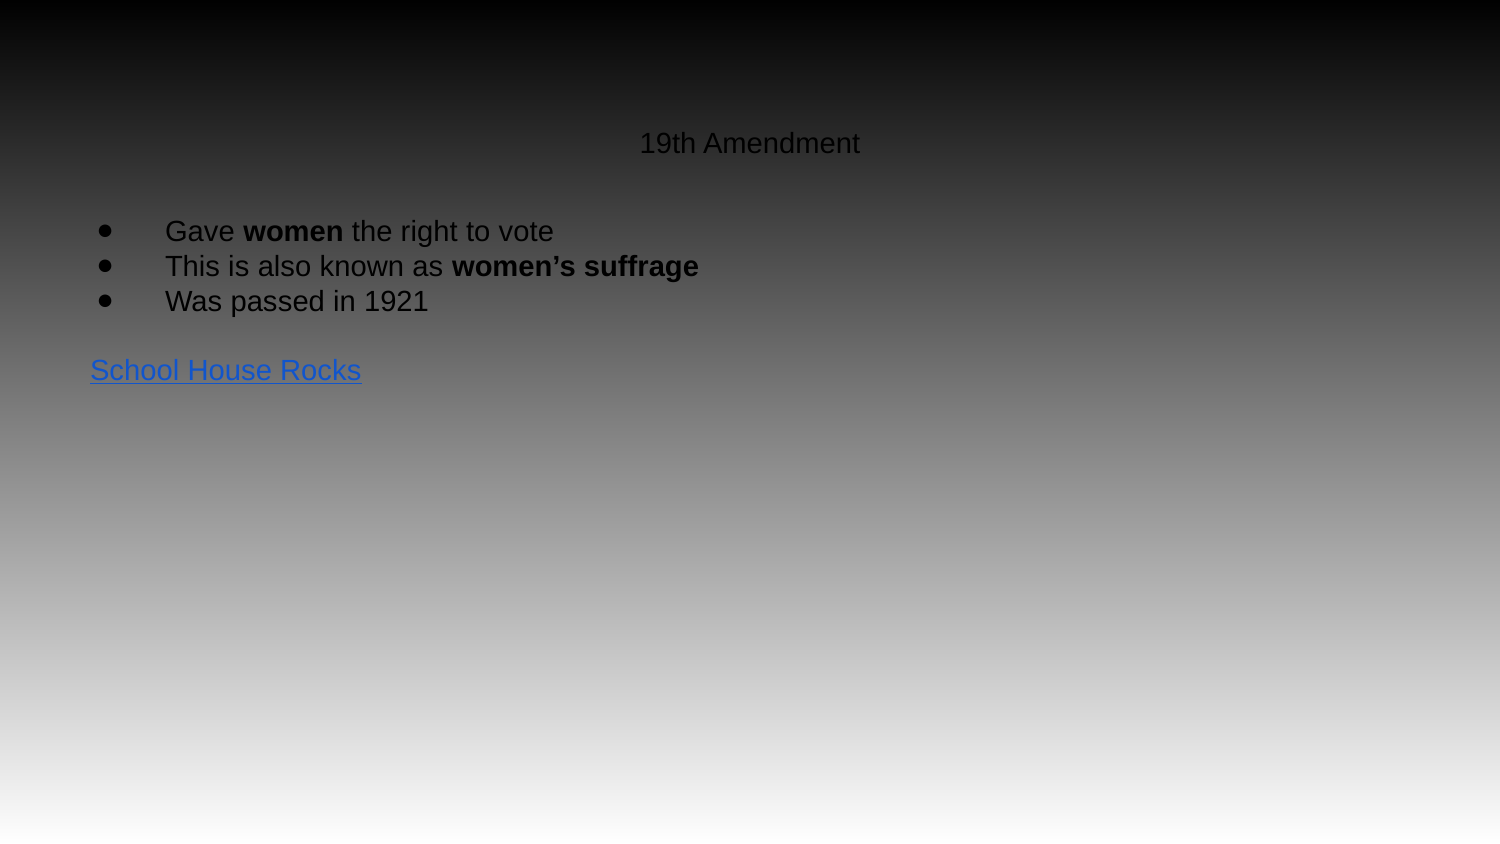

# 19th Amendment
Gave women the right to vote
This is also known as women’s suffrage
Was passed in 1921
School House Rocks